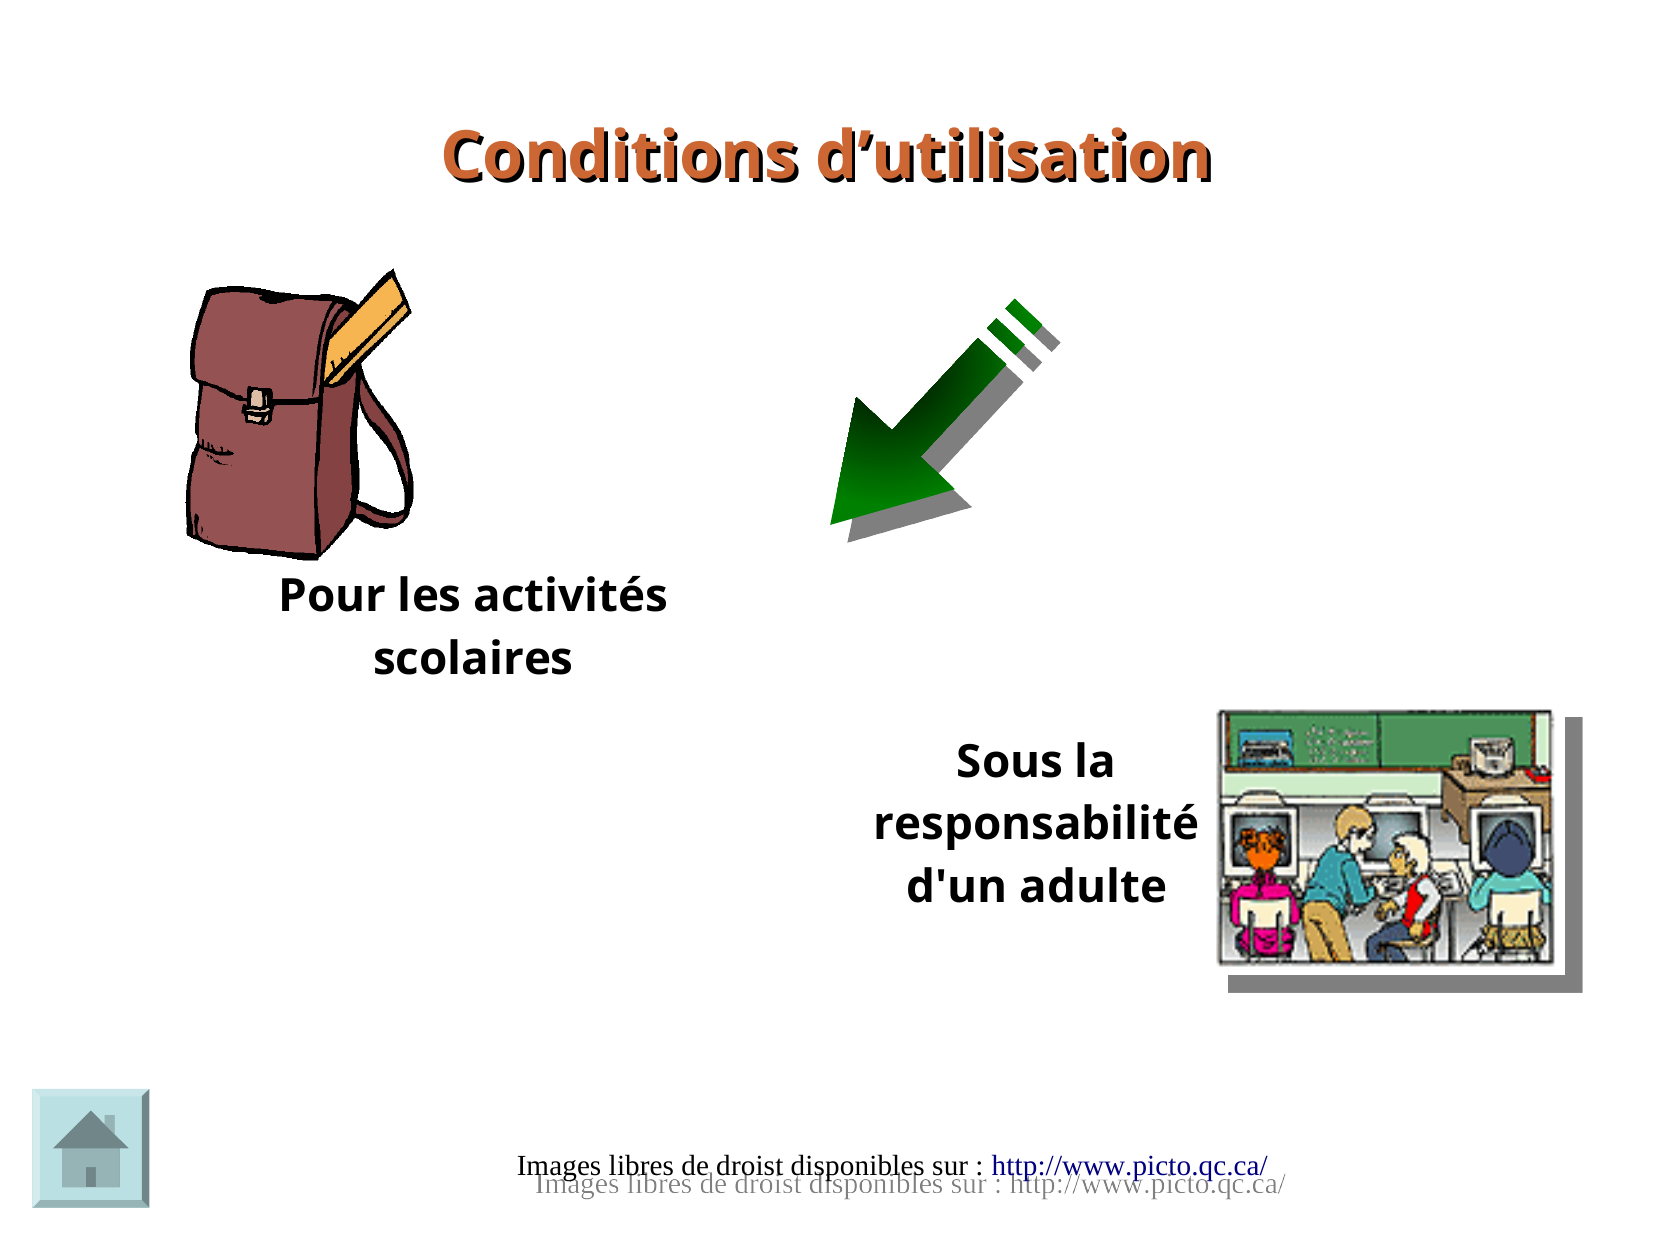

# Conditions d’utilisation
Pour les activités
scolaires
Sous la
responsabilité
d'un adulte
Images libres de droist disponibles sur : http://www.picto.qc.ca/